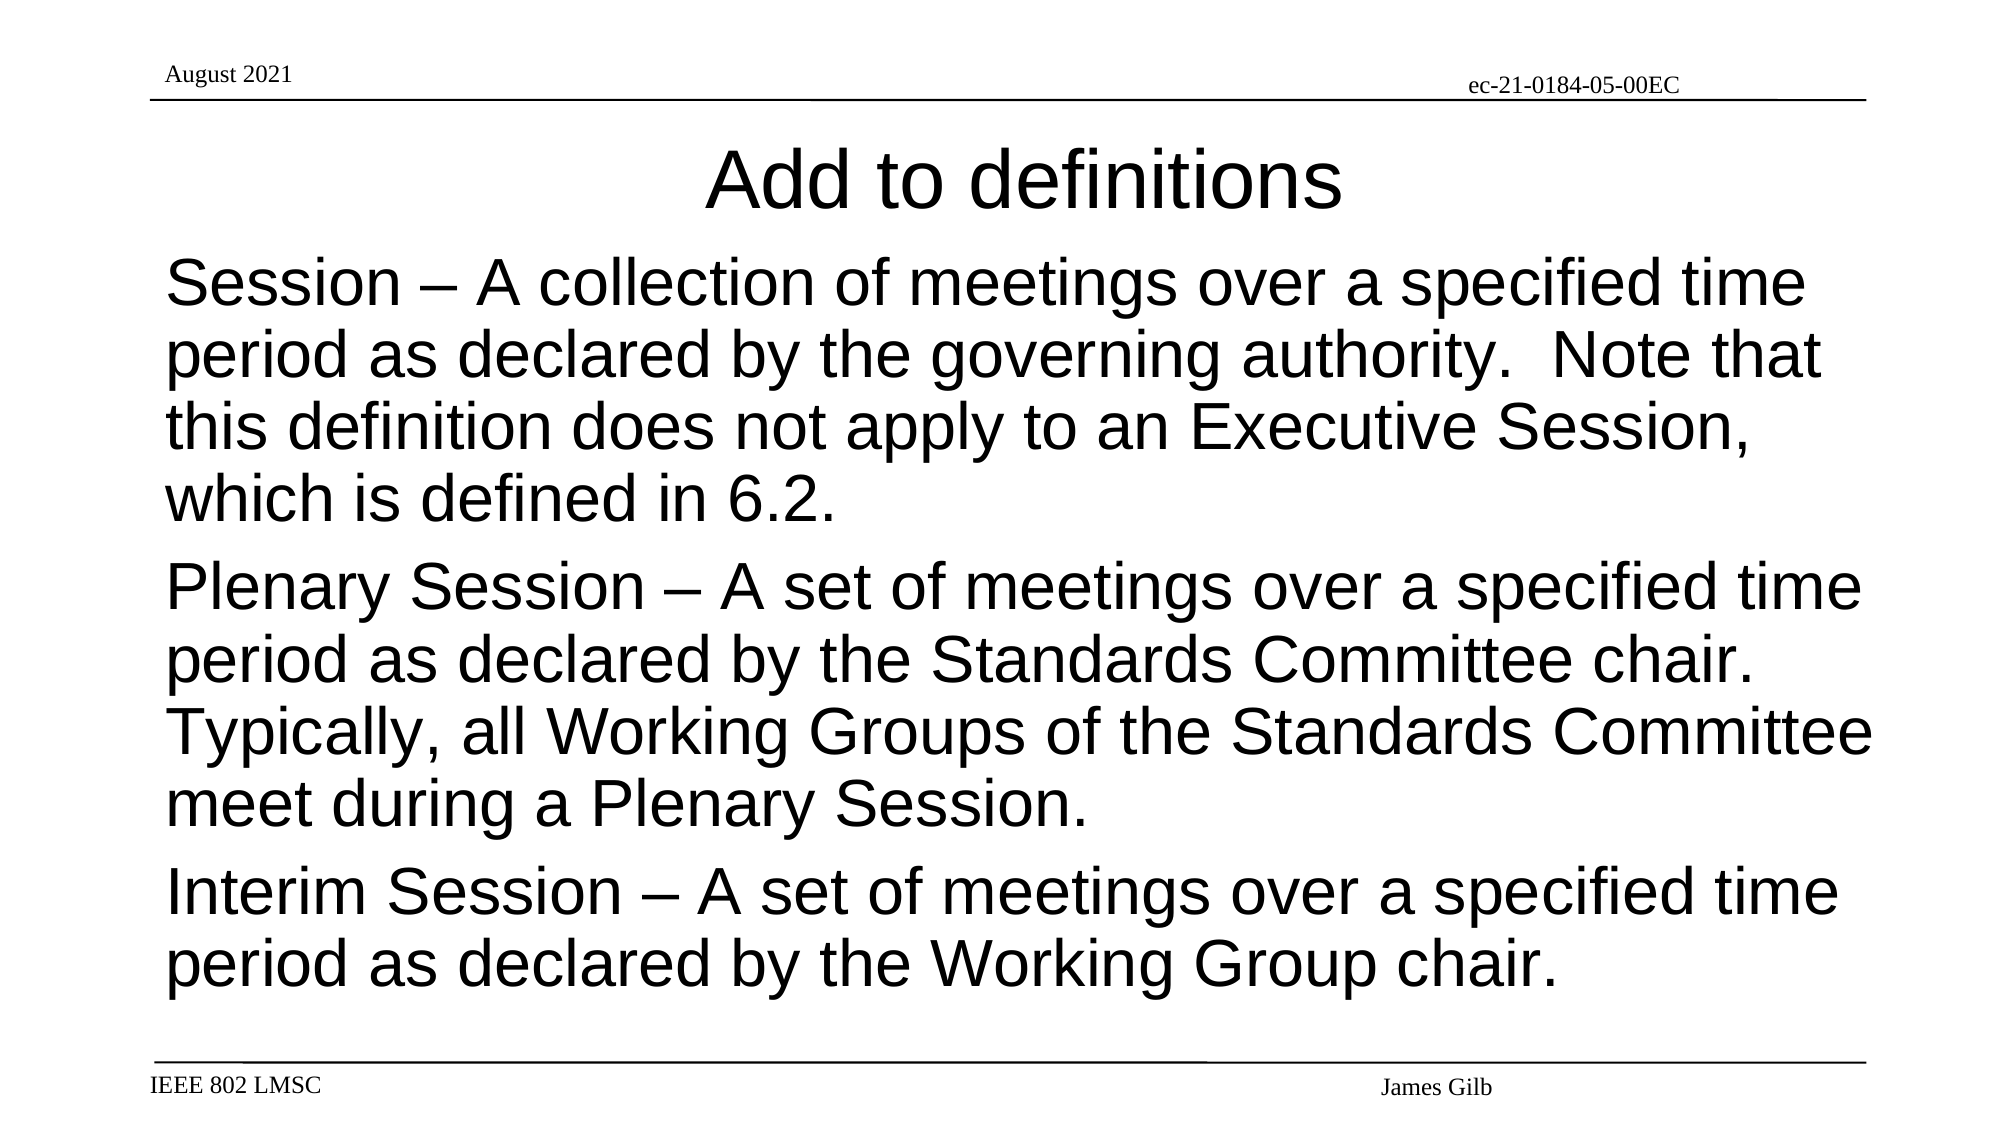

# Add to definitions
Session – A collection of meetings over a specified time period as declared by the governing authority. Note that this definition does not apply to an Executive Session, which is defined in 6.2.
Plenary Session – A set of meetings over a specified time period as declared by the Standards Committee chair. Typically, all Working Groups of the Standards Committee meet during a Plenary Session.
Interim Session – A set of meetings over a specified time period as declared by the Working Group chair.